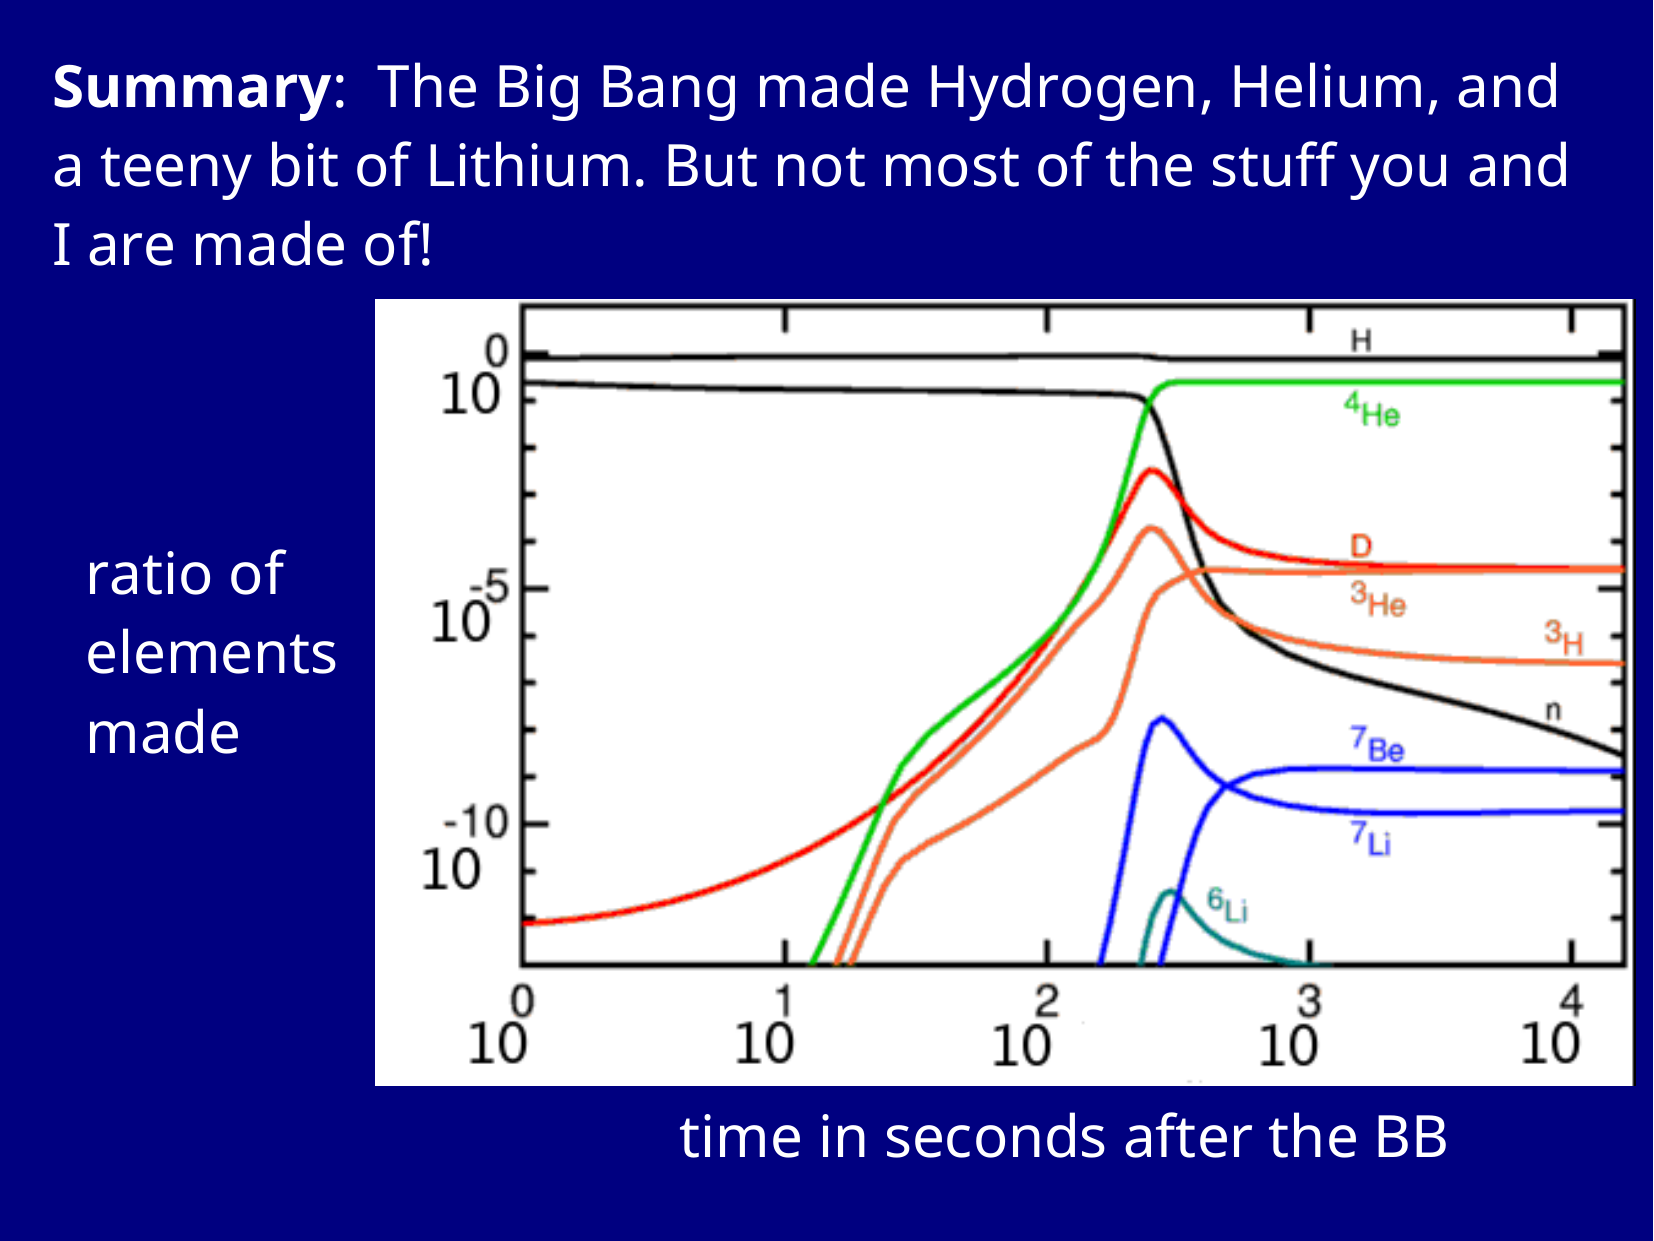

Summary: The Big Bang made Hydrogen, Helium, and a teeny bit of Lithium. But not most of the stuff you and I are made of!
ratio of
elements
made
time in seconds after the BB